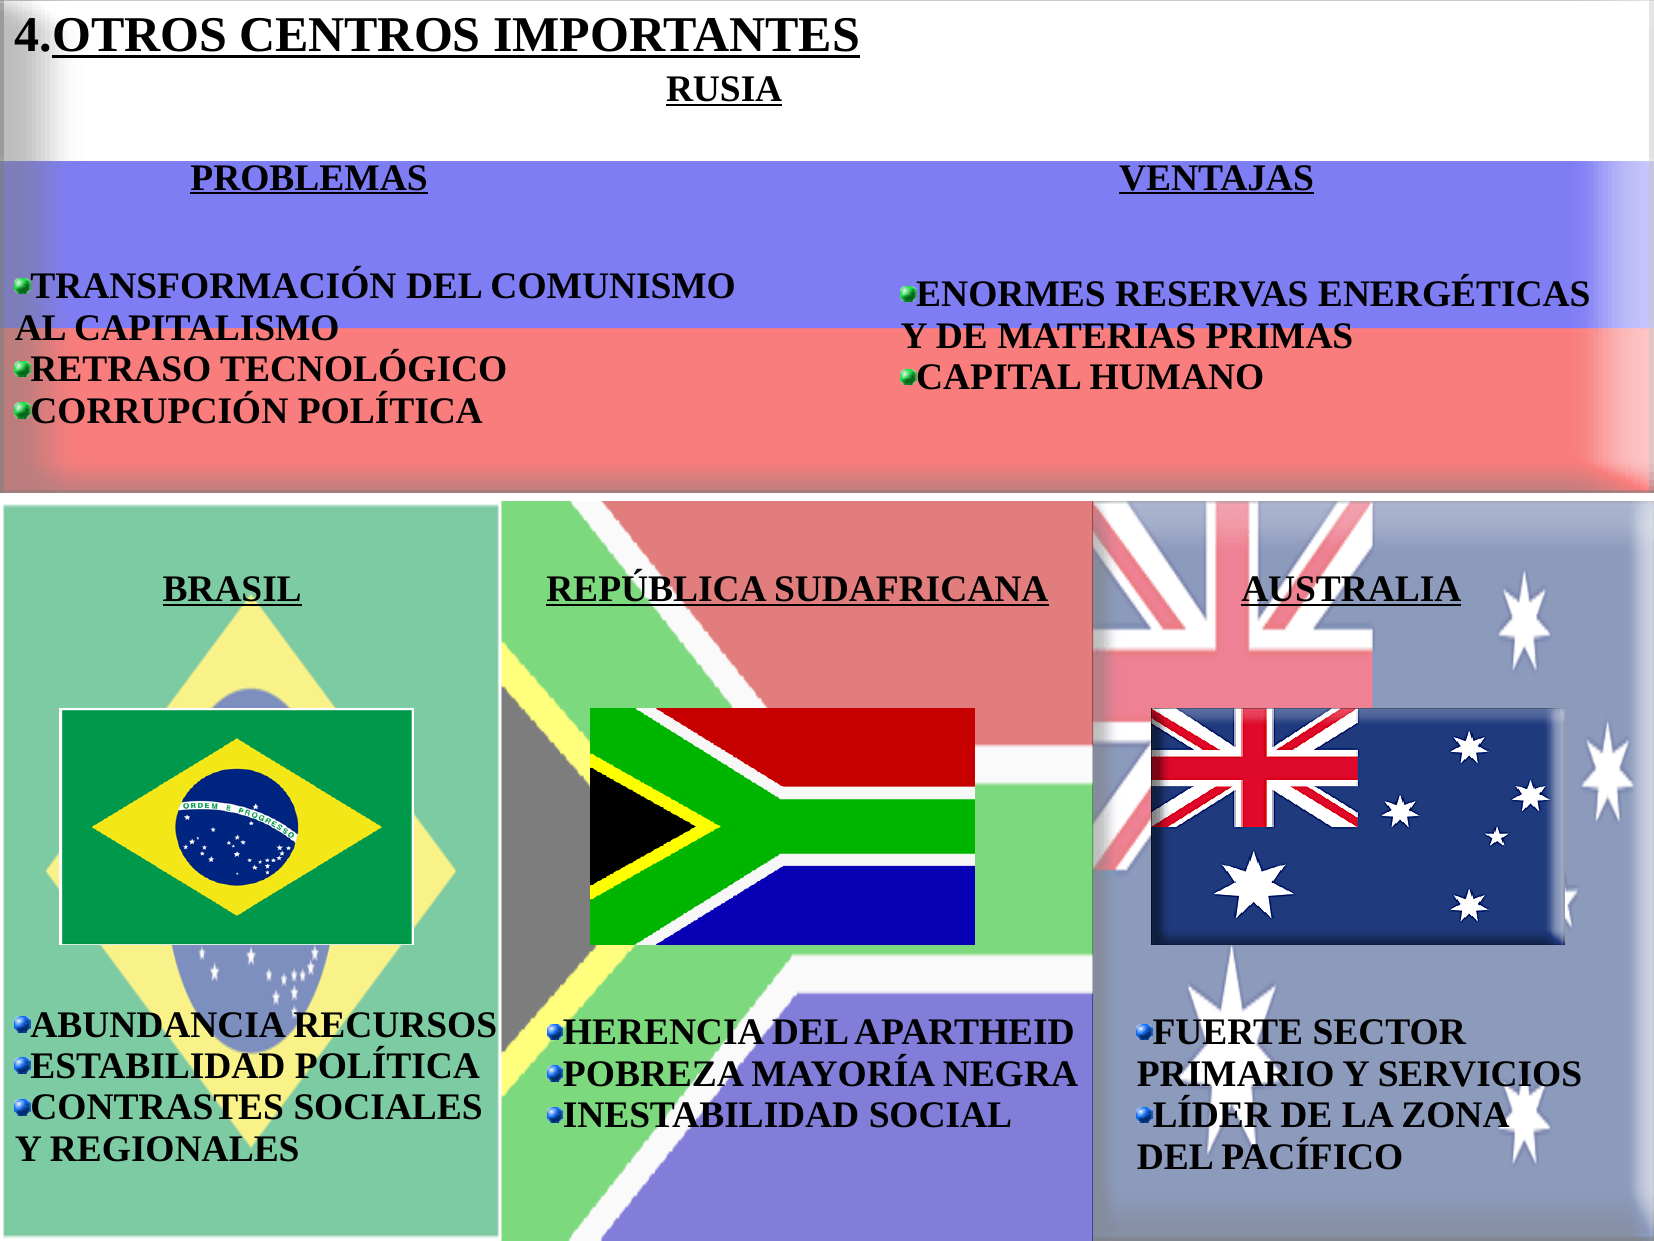

4.OTROS CENTROS IMPORTANTES
RUSIA
PROBLEMAS
VENTAJAS
TRANSFORMACIÓN DEL COMUNISMO
AL CAPITALISMO
RETRASO TECNOLÓGICO
CORRUPCIÓN POLÍTICA
ENORMES RESERVAS ENERGÉTICAS
Y DE MATERIAS PRIMAS
CAPITAL HUMANO
BRASIL
REPÚBLICA SUDAFRICANA
AUSTRALIA
ABUNDANCIA RECURSOS
ESTABILIDAD POLÍTICA
CONTRASTES SOCIALES
Y REGIONALES
HERENCIA DEL APARTHEID
POBREZA MAYORÍA NEGRA
INESTABILIDAD SOCIAL
FUERTE SECTOR
PRIMARIO Y SERVICIOS
LÍDER DE LA ZONA
DEL PACÍFICO